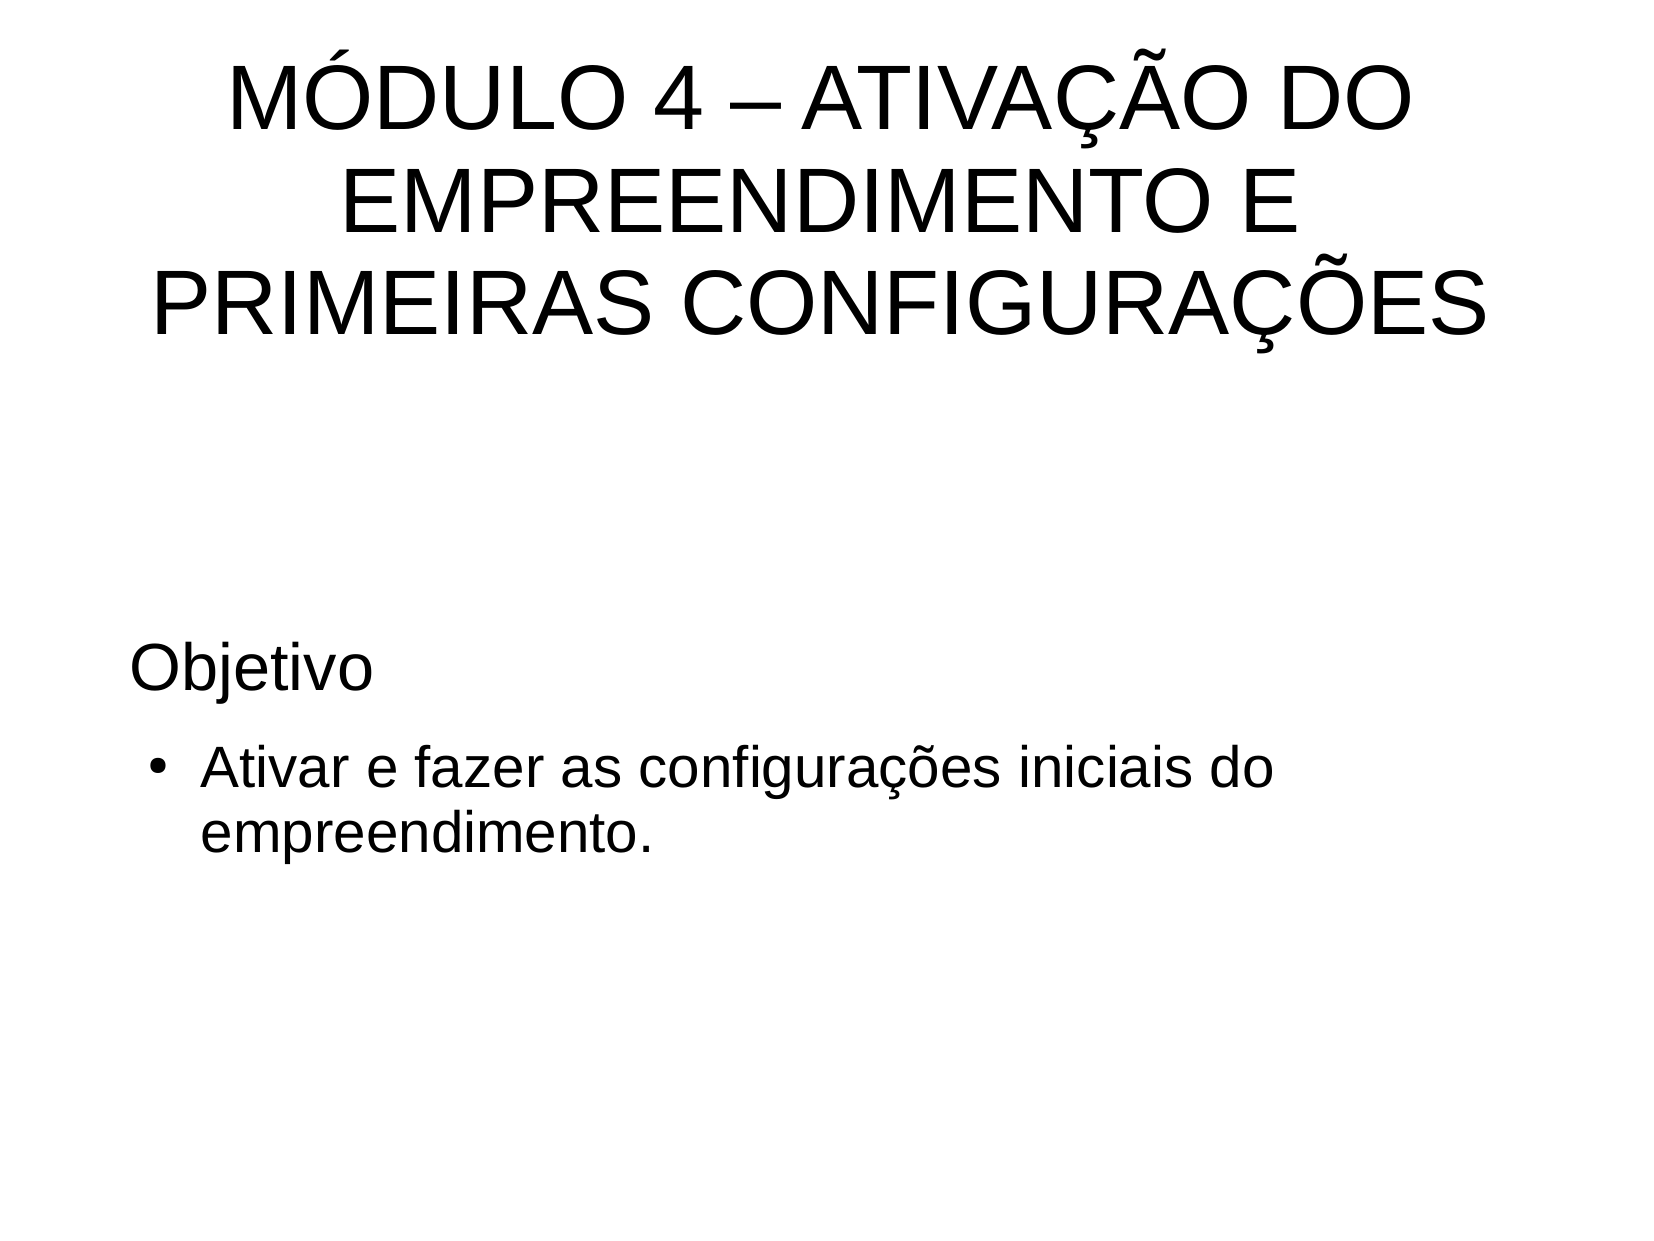

# MÓDULO 4 – ATIVAÇÃO DO EMPREENDIMENTO E PRIMEIRAS CONFIGURAÇÕES
Objetivo
Ativar e fazer as configurações iniciais do empreendimento.